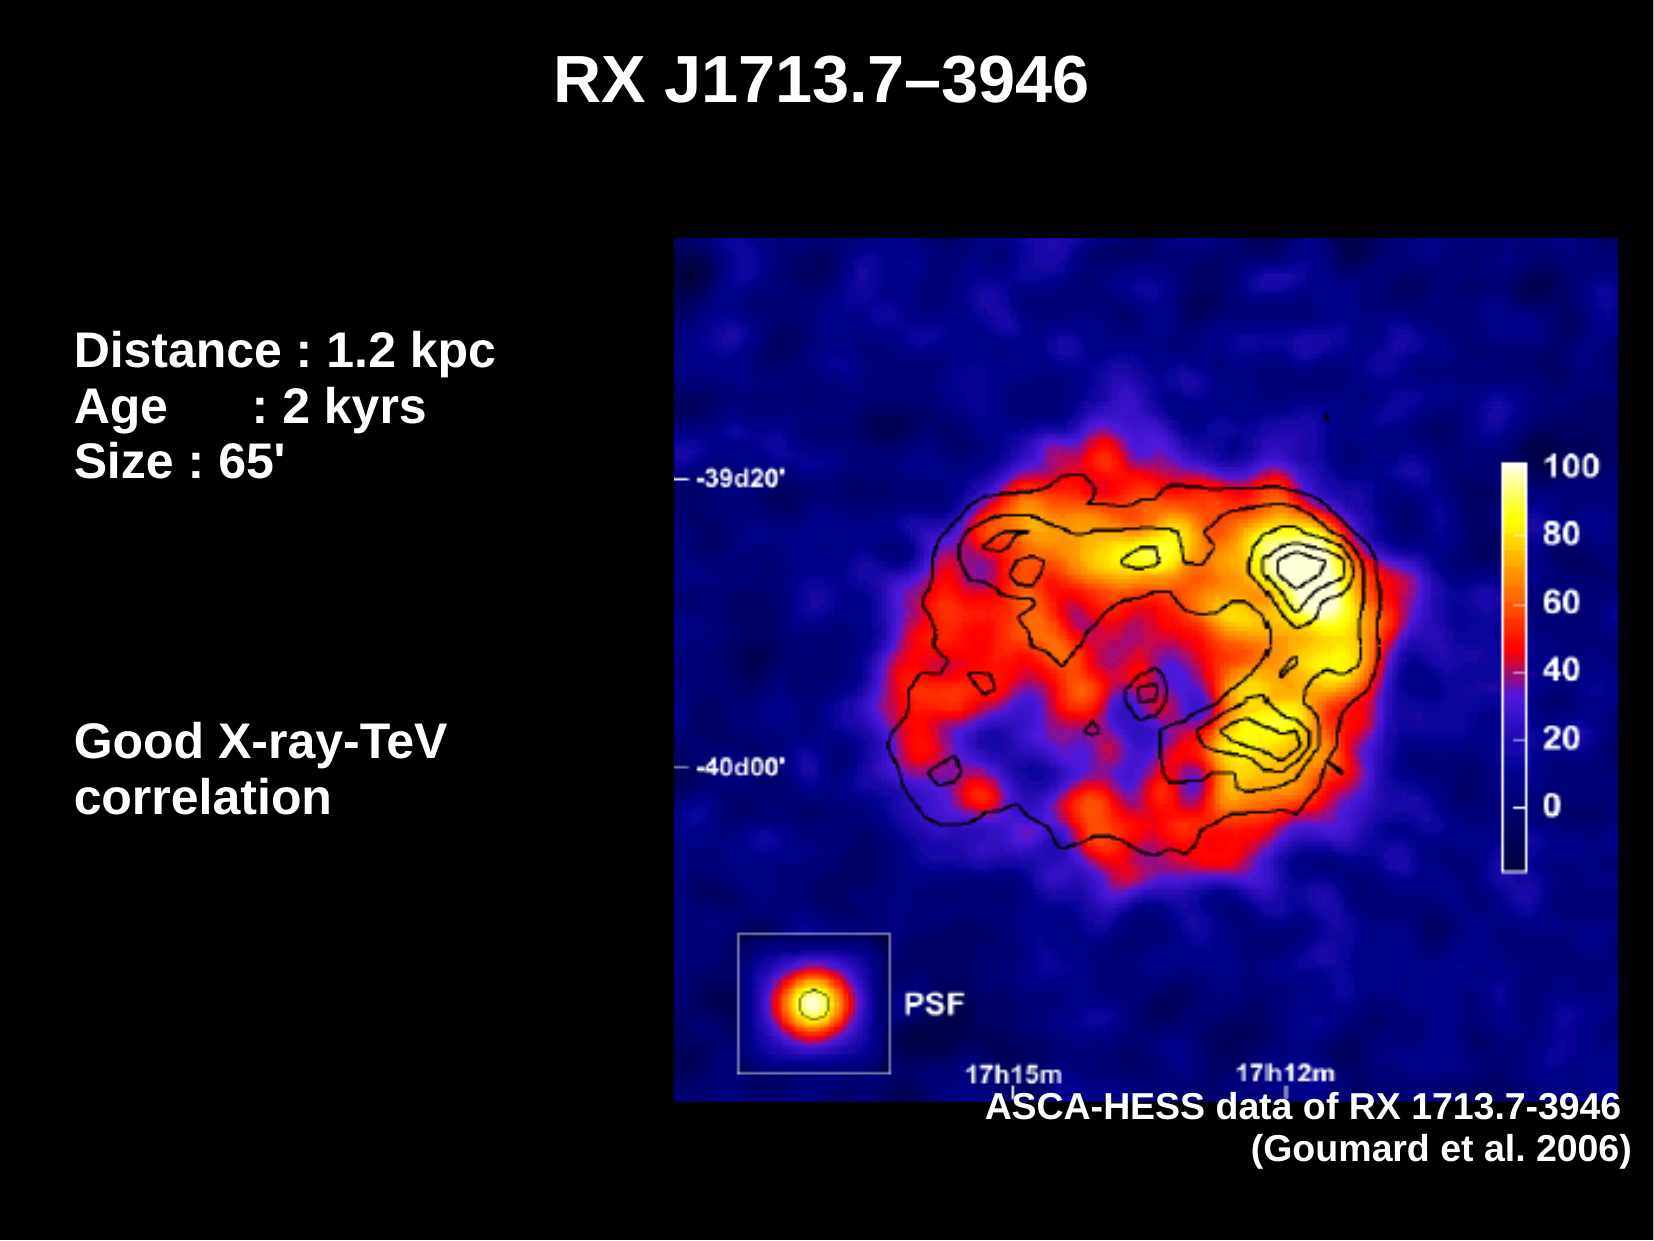

RX J1713.7–3946
Distance : 1.2 kpc
Age	 : 2 kyrs
Size : 65'
Good X-ray-TeV
correlation
ASCA-HESS data of RX 1713.7-3946
(Goumard et al. 2006)